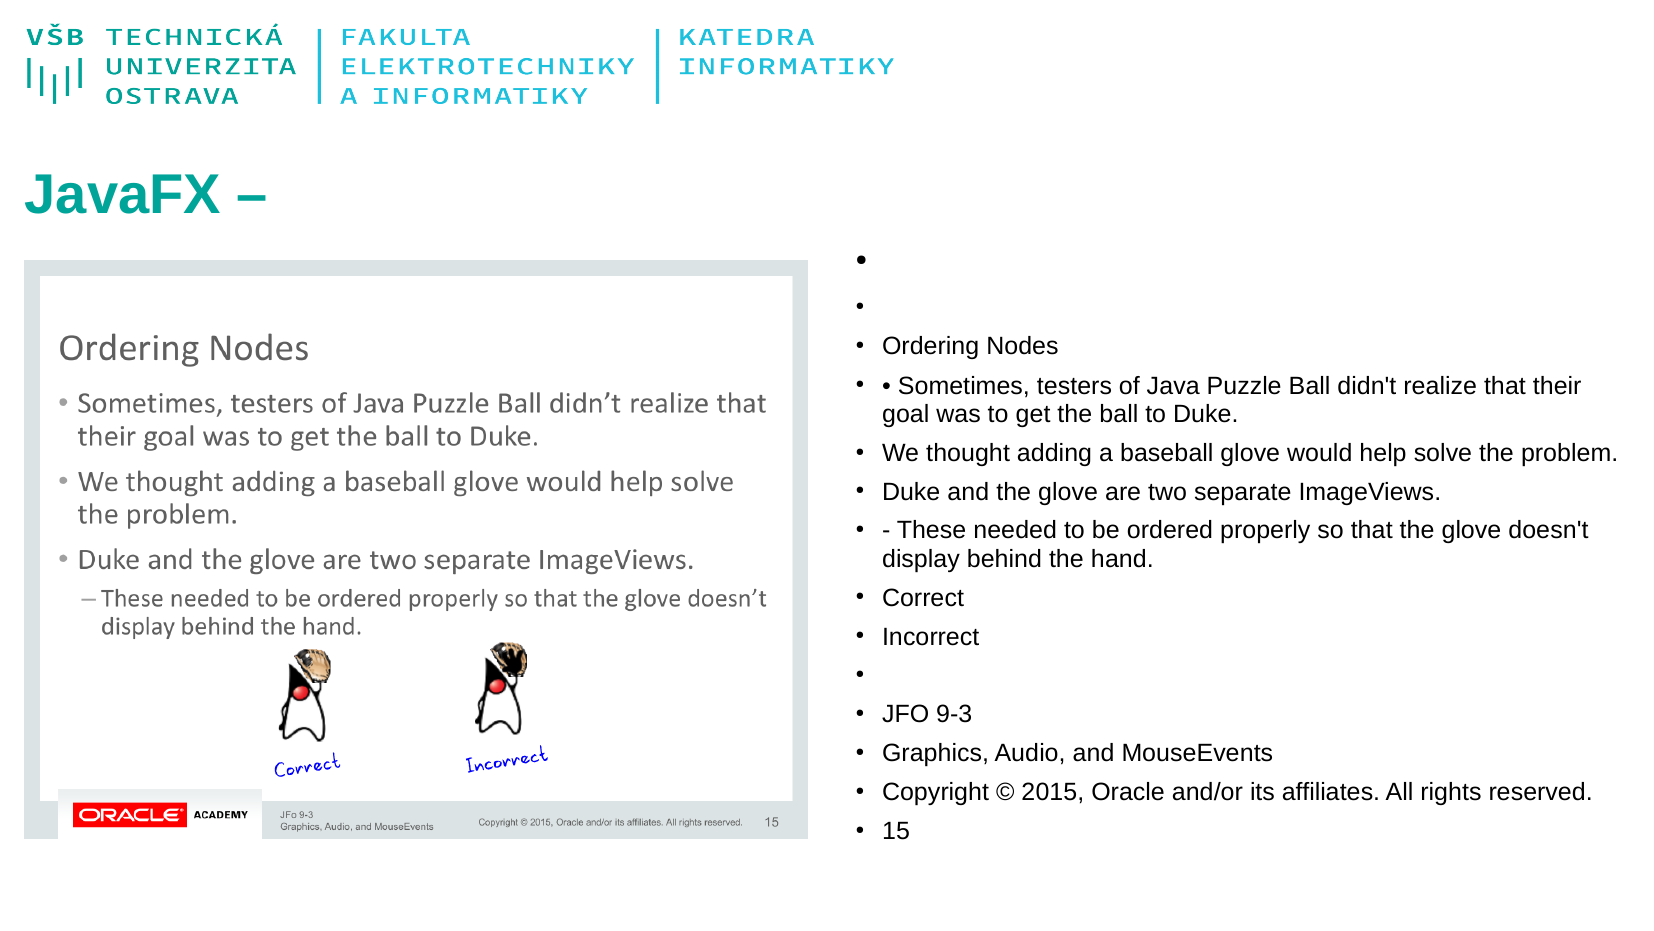

# JavaFX –
﻿
Ordering Nodes
• Sometimes, testers of Java Puzzle Ball didn't realize that their goal was to get the ball to Duke.
We thought adding a baseball glove would help solve the problem.
Duke and the glove are two separate ImageViews.
- These needed to be ordered properly so that the glove doesn't display behind the hand.
Correct
Incorrect
JFO 9-3
Graphics, Audio, and MouseEvents
Copyright © 2015, Oracle and/or its affiliates. All rights reserved.
15